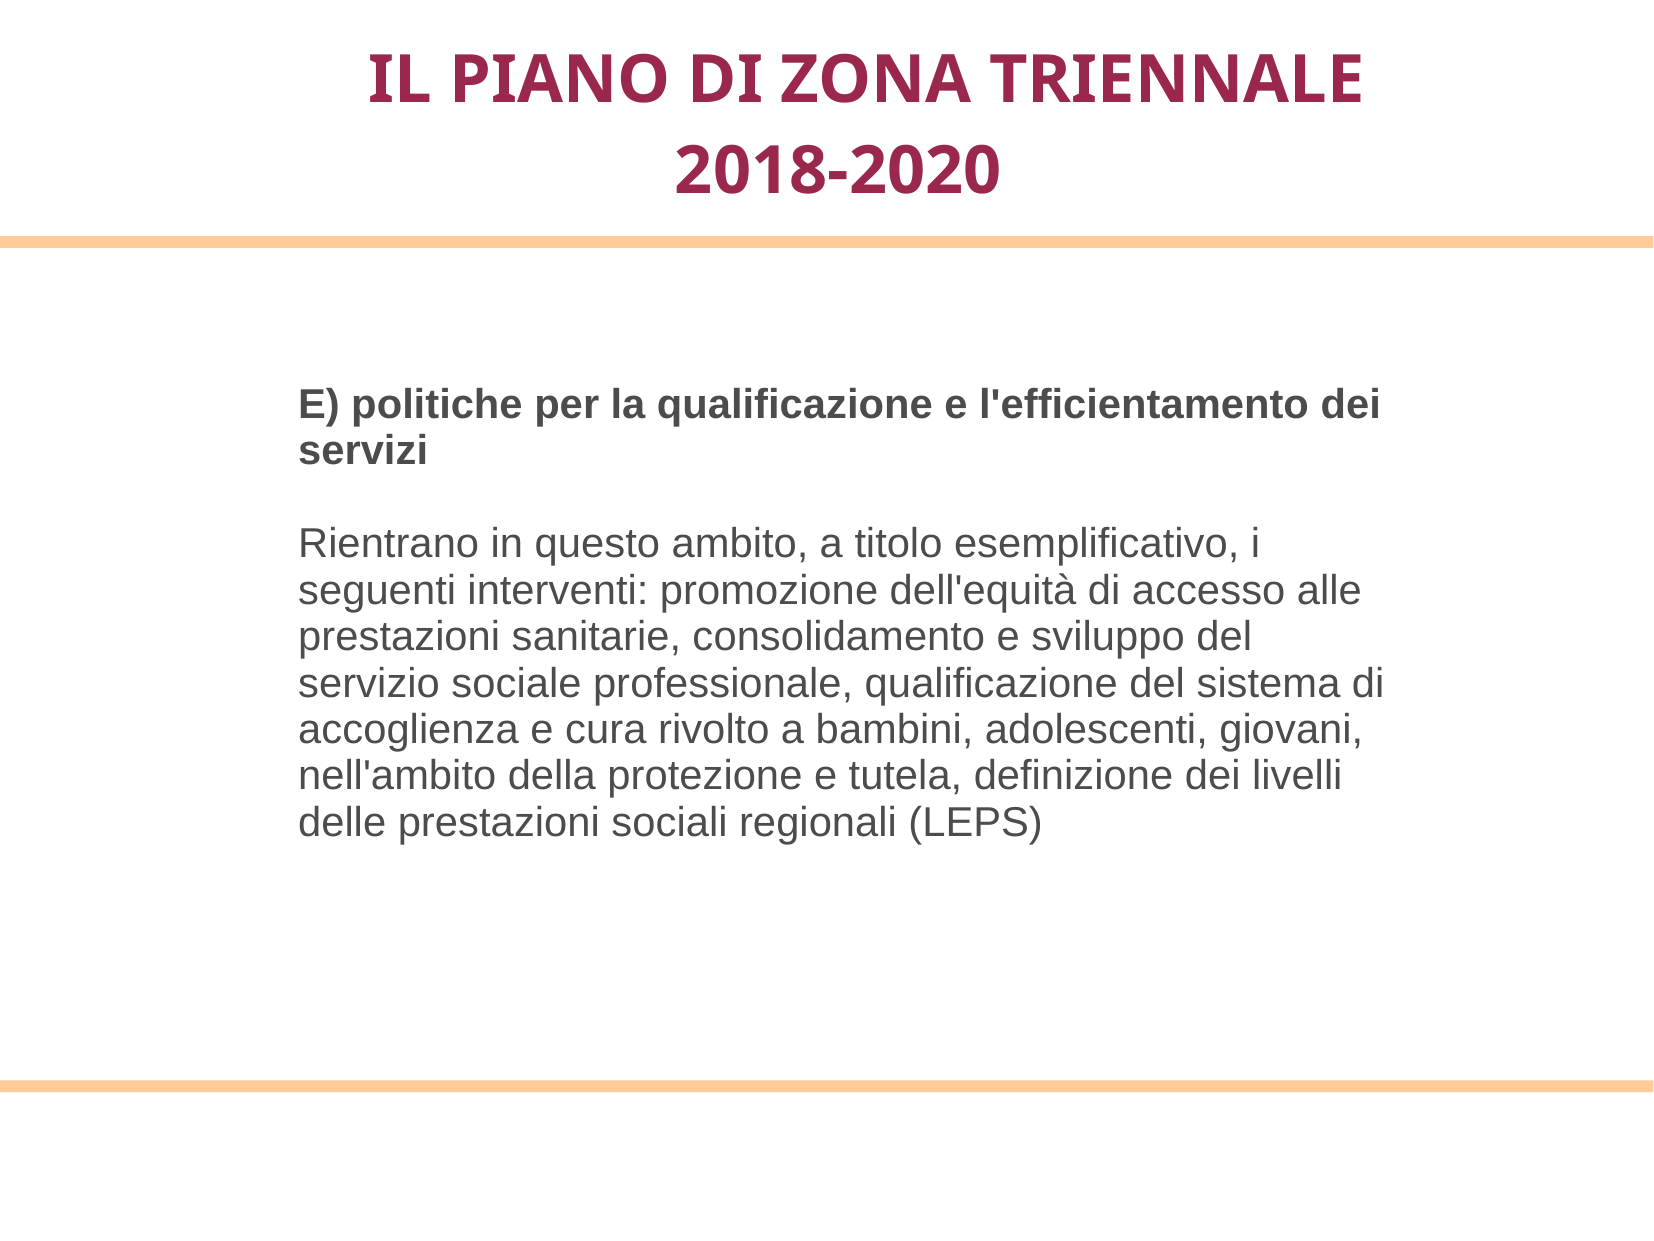

IL PIANO DI ZONA TRIENNALE
2018-2020
E) politiche per la qualificazione e l'efficientamento dei servizi
Rientrano in questo ambito, a titolo esemplificativo, i seguenti interventi: promozione dell'equità di accesso alle prestazioni sanitarie, consolidamento e sviluppo del servizio sociale professionale, qualificazione del sistema di accoglienza e cura rivolto a bambini, adolescenti, giovani, nell'ambito della protezione e tutela, definizione dei livelli delle prestazioni sociali regionali (LEPS)
#